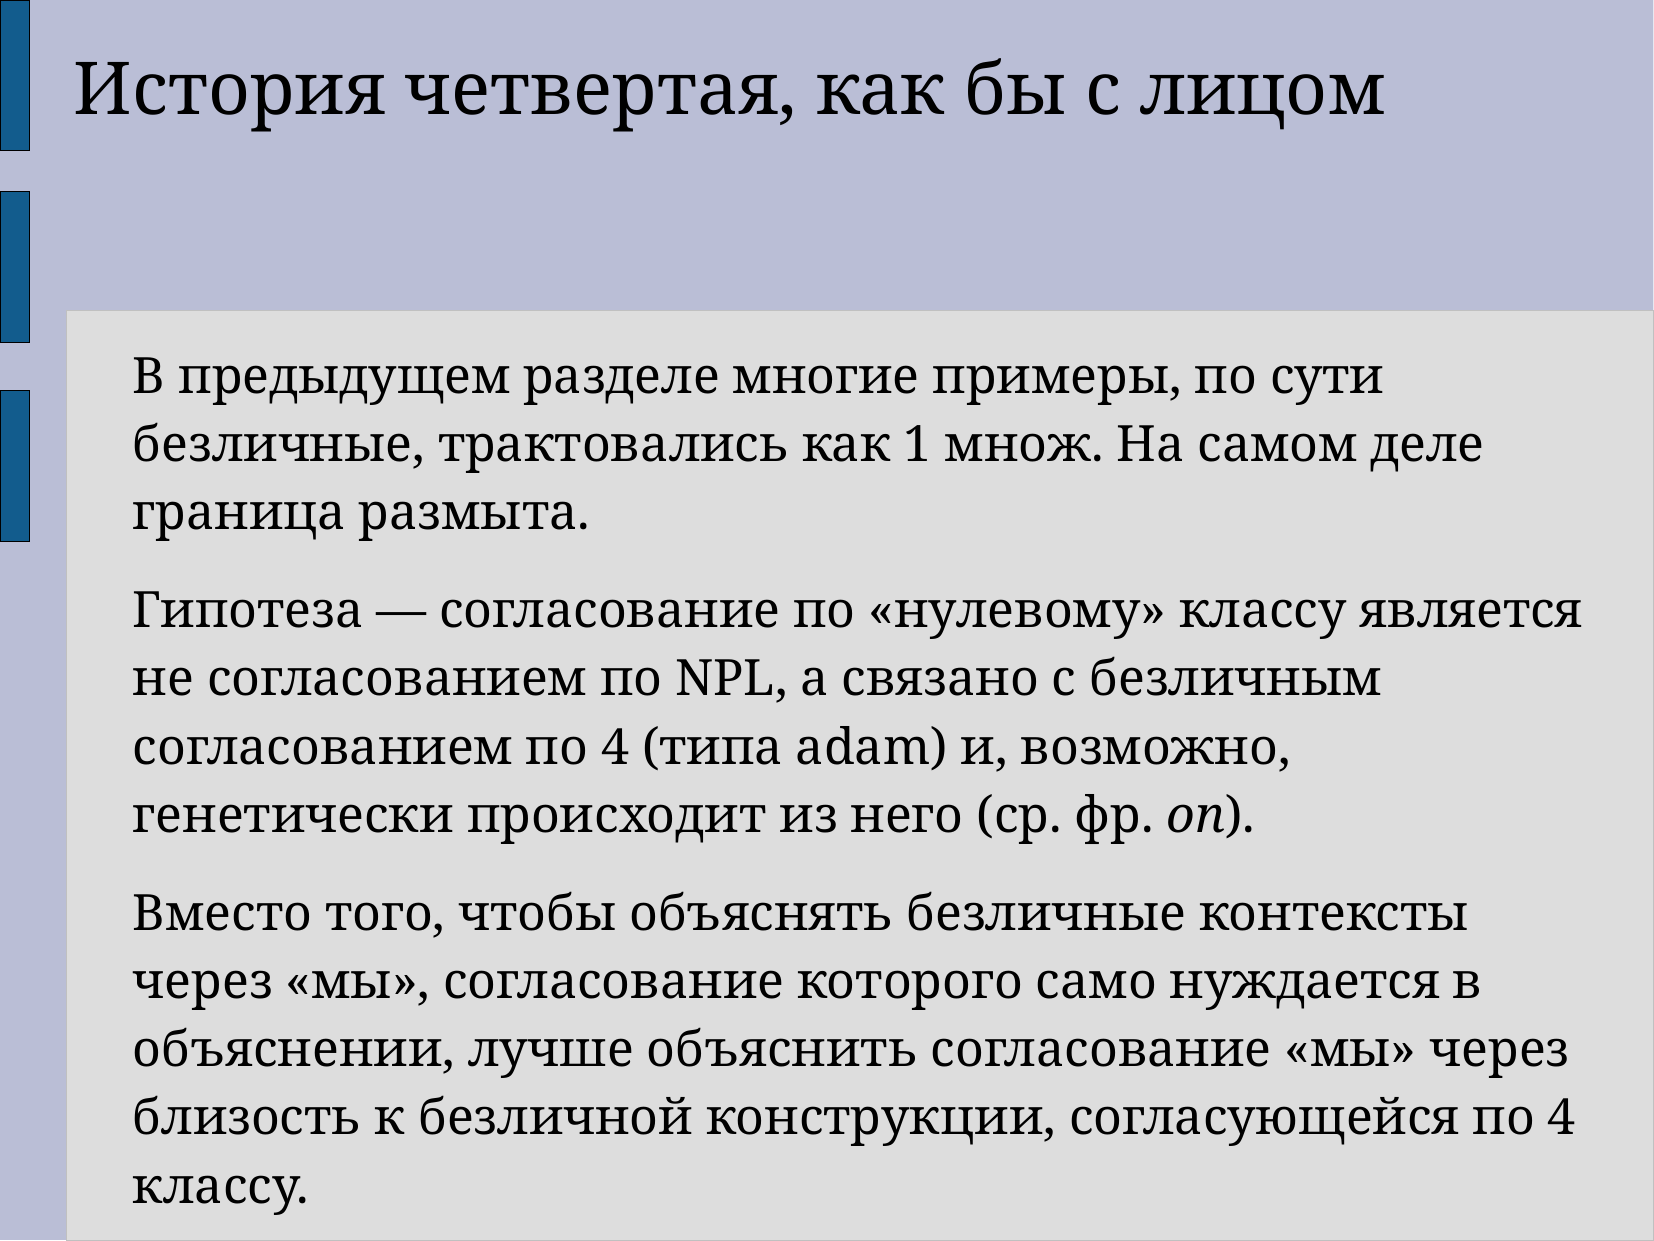

История четвертая, как бы с лицом
В предыдущем разделе многие примеры, по сути безличные, трактовались как 1 множ. На самом деле граница размыта.
Гипотеза — согласование по «нулевому» классу является не согласованием по NPL, а связано с безличным согласованием по 4 (типа adam) и, возможно, генетически происходит из него (ср. фр. on).
Вместо того, чтобы объяснять безличные контексты через «мы», согласование которого само нуждается в объяснении, лучше объяснить согласование «мы» через близость к безличной конструкции, согласующейся по 4 классу.
(Chumakina, Kibort, Corbett 2006 — о том же по-другому)